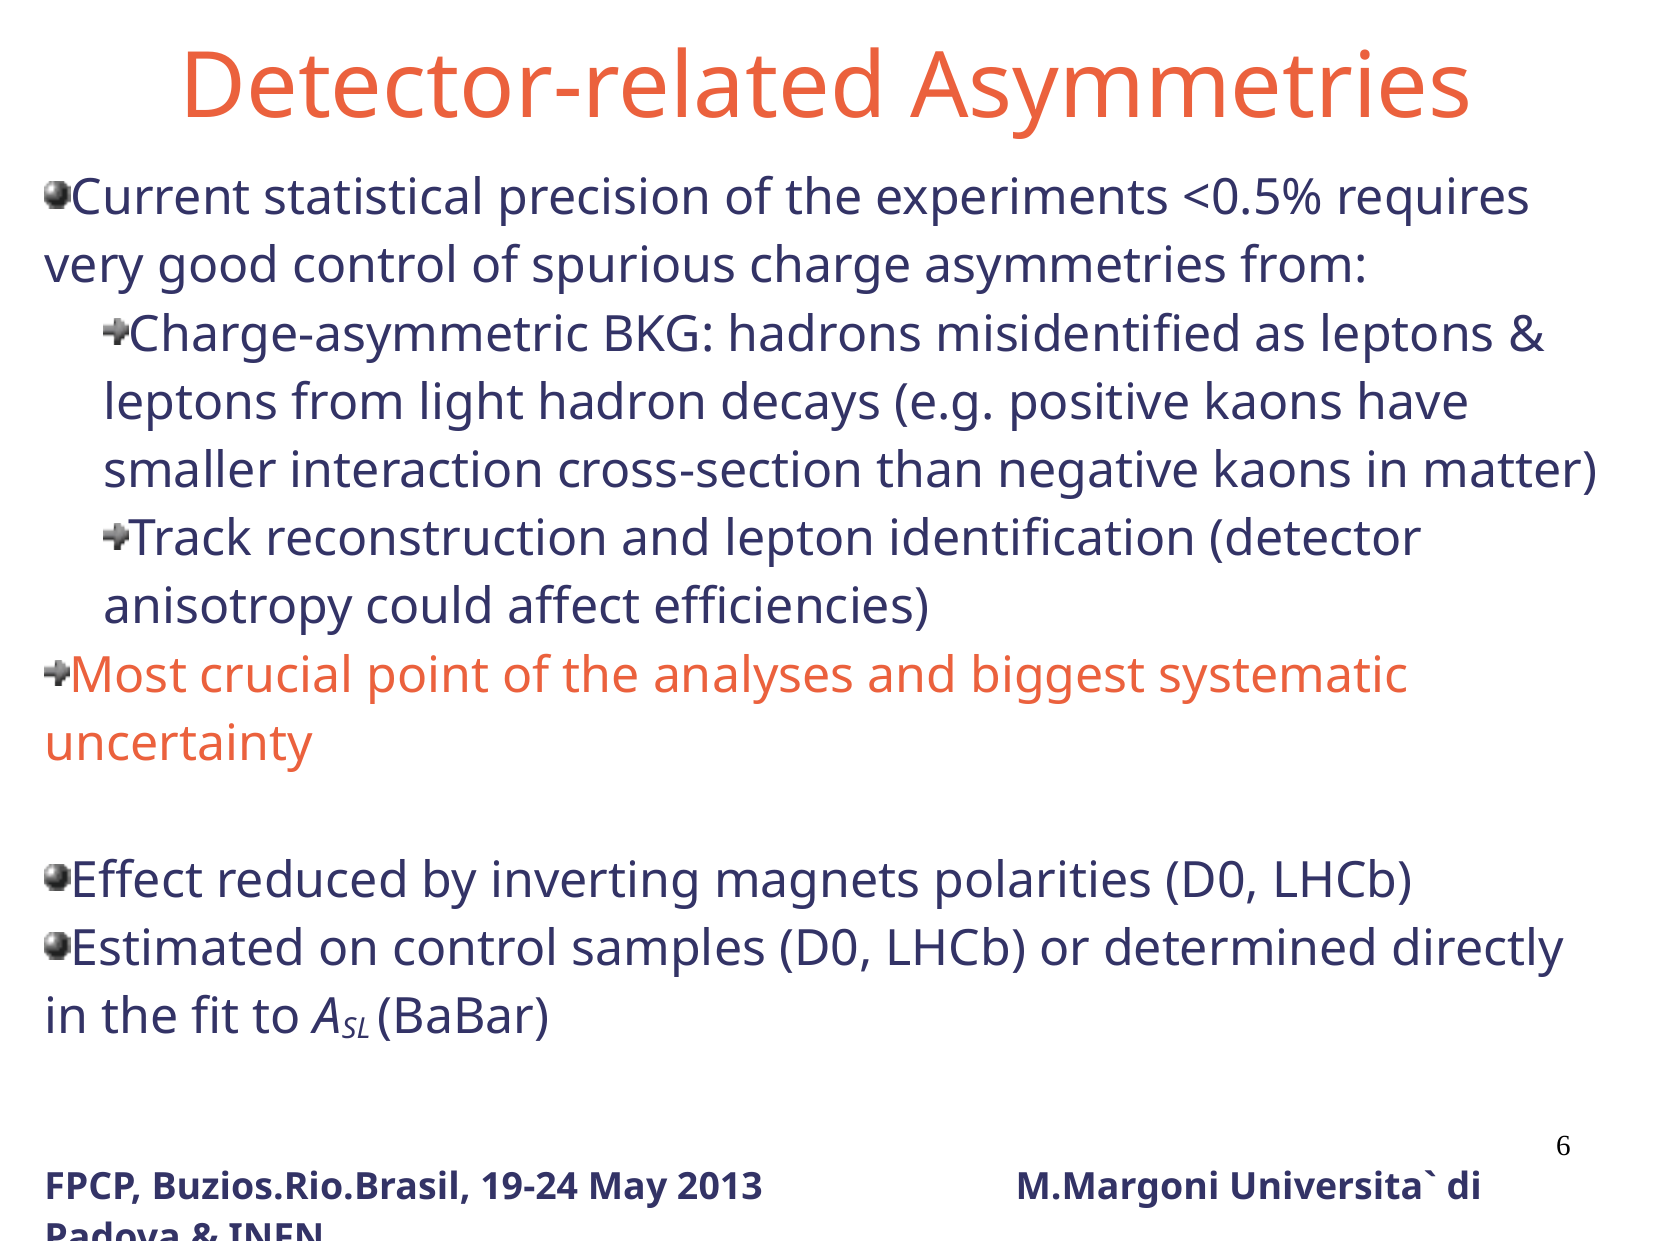

# Detector-related Asymmetries
Current statistical precision of the experiments <0.5% requires very good control of spurious charge asymmetries from:
Charge-asymmetric BKG: hadrons misidentified as leptons & leptons from light hadron decays (e.g. positive kaons have smaller interaction cross-section than negative kaons in matter)
Track reconstruction and lepton identification (detector anisotropy could affect efficiencies)
Most crucial point of the analyses and biggest systematic uncertainty
Effect reduced by inverting magnets polarities (D0, LHCb)
Estimated on control samples (D0, LHCb) or determined directly in the fit to ASL (BaBar)
6
FPCP, Buzios.Rio.Brasil, 19-24 May 2013 M.Margoni Universita` di Padova & INFN